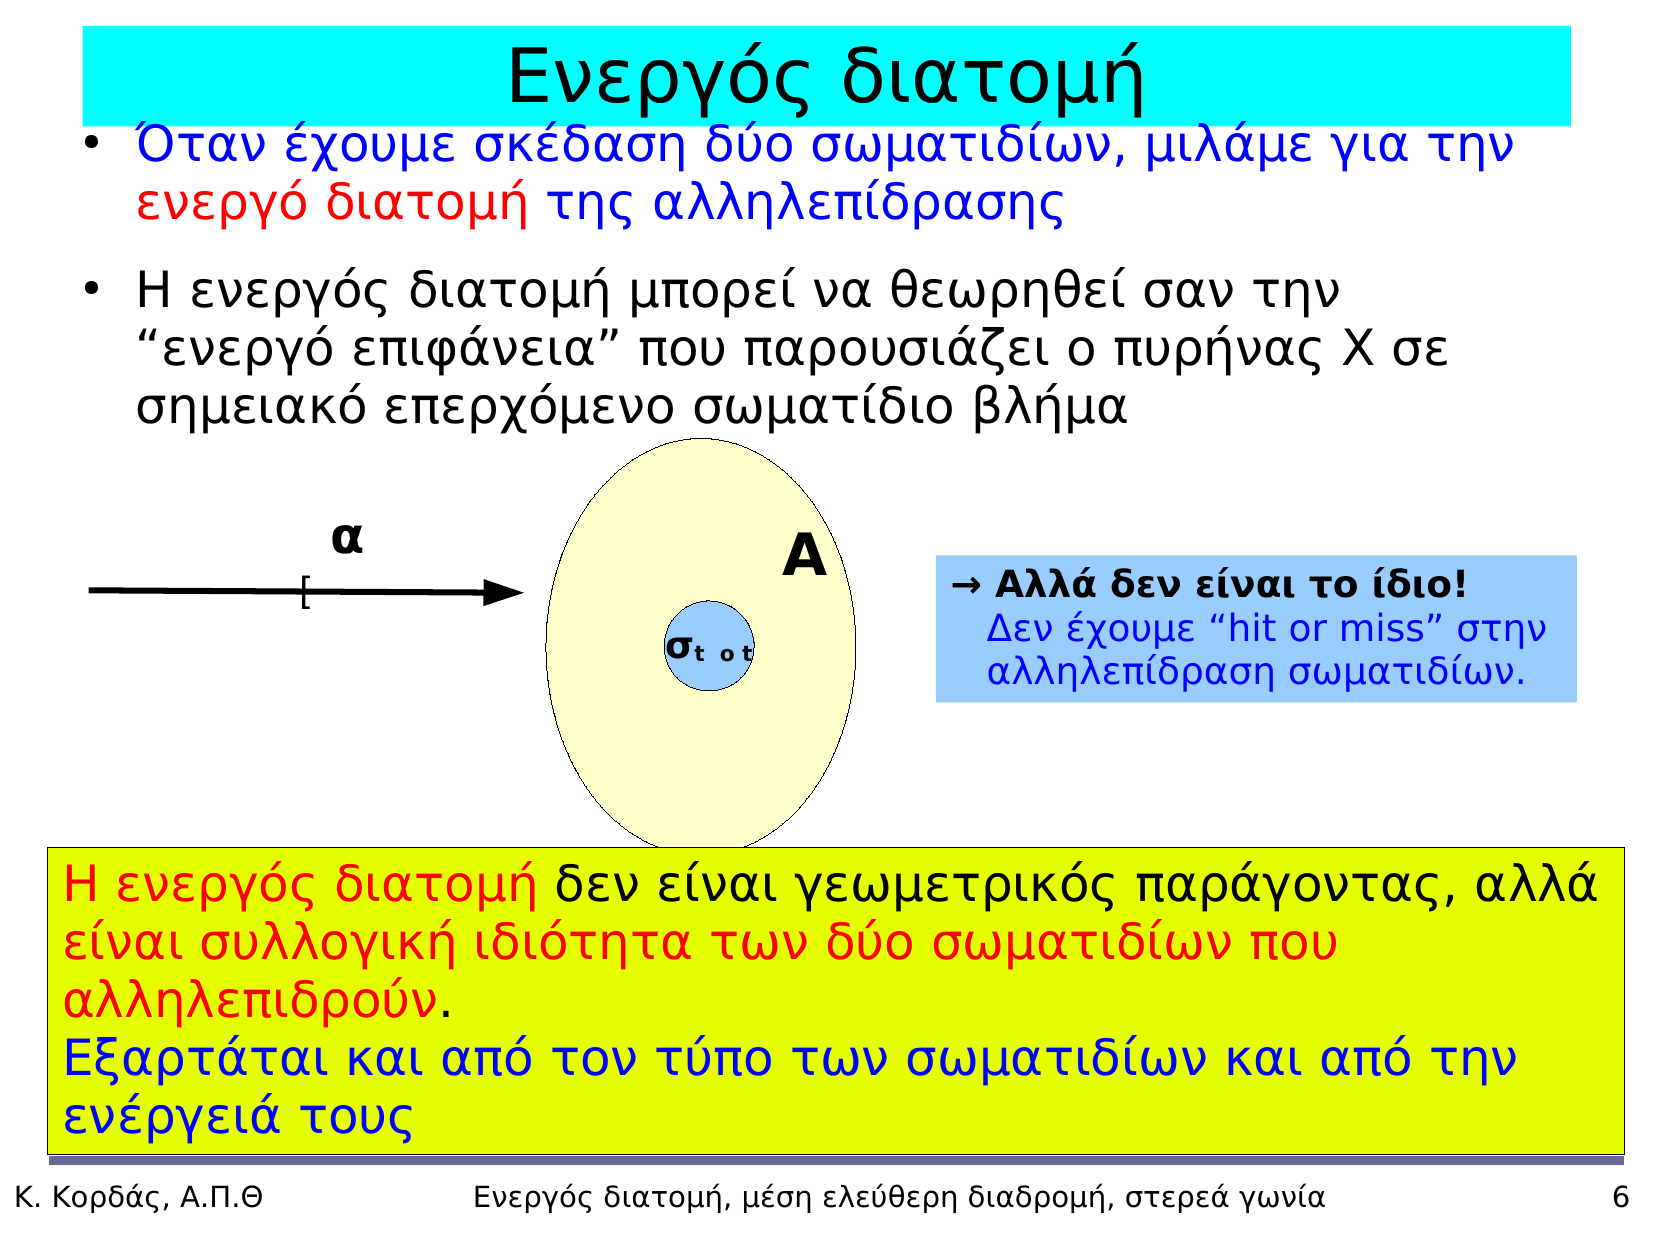

# Ενεργός διατομή
Όταν έχουμε σκέδαση δύο σωματιδίων, μιλάμε για την ενεργό διατομή της αλληλεπίδρασης
Η ενεργός διατομή μπορεί να θεωρηθεί σαν την “ενεργό επιφάνεια” που παρουσιάζει ο πυρήνας Χ σε σημειακό επερχόμενο σωματίδιο βλήμα
α
Α
→ Αλλά δεν είναι το ίδιο!
 Δεν έχουμε “hit or miss” στην αλληλεπίδραση σωματιδίων.
[
σt o t
X
Η ενεργός διατομή δεν είναι γεωμετρικός παράγοντας, αλλά είναι συλλογική ιδιότητα των δύο σωματιδίων που αλληλεπιδρούν.
Εξαρτάται και από τον τύπο των σωματιδίων και από την ενέργειά τους
Κ. Κορδάς, Α.Π.Θ
Ενεργός διατομή, μέση ελεύθερη διαδρομή, στερεά γωνία
6